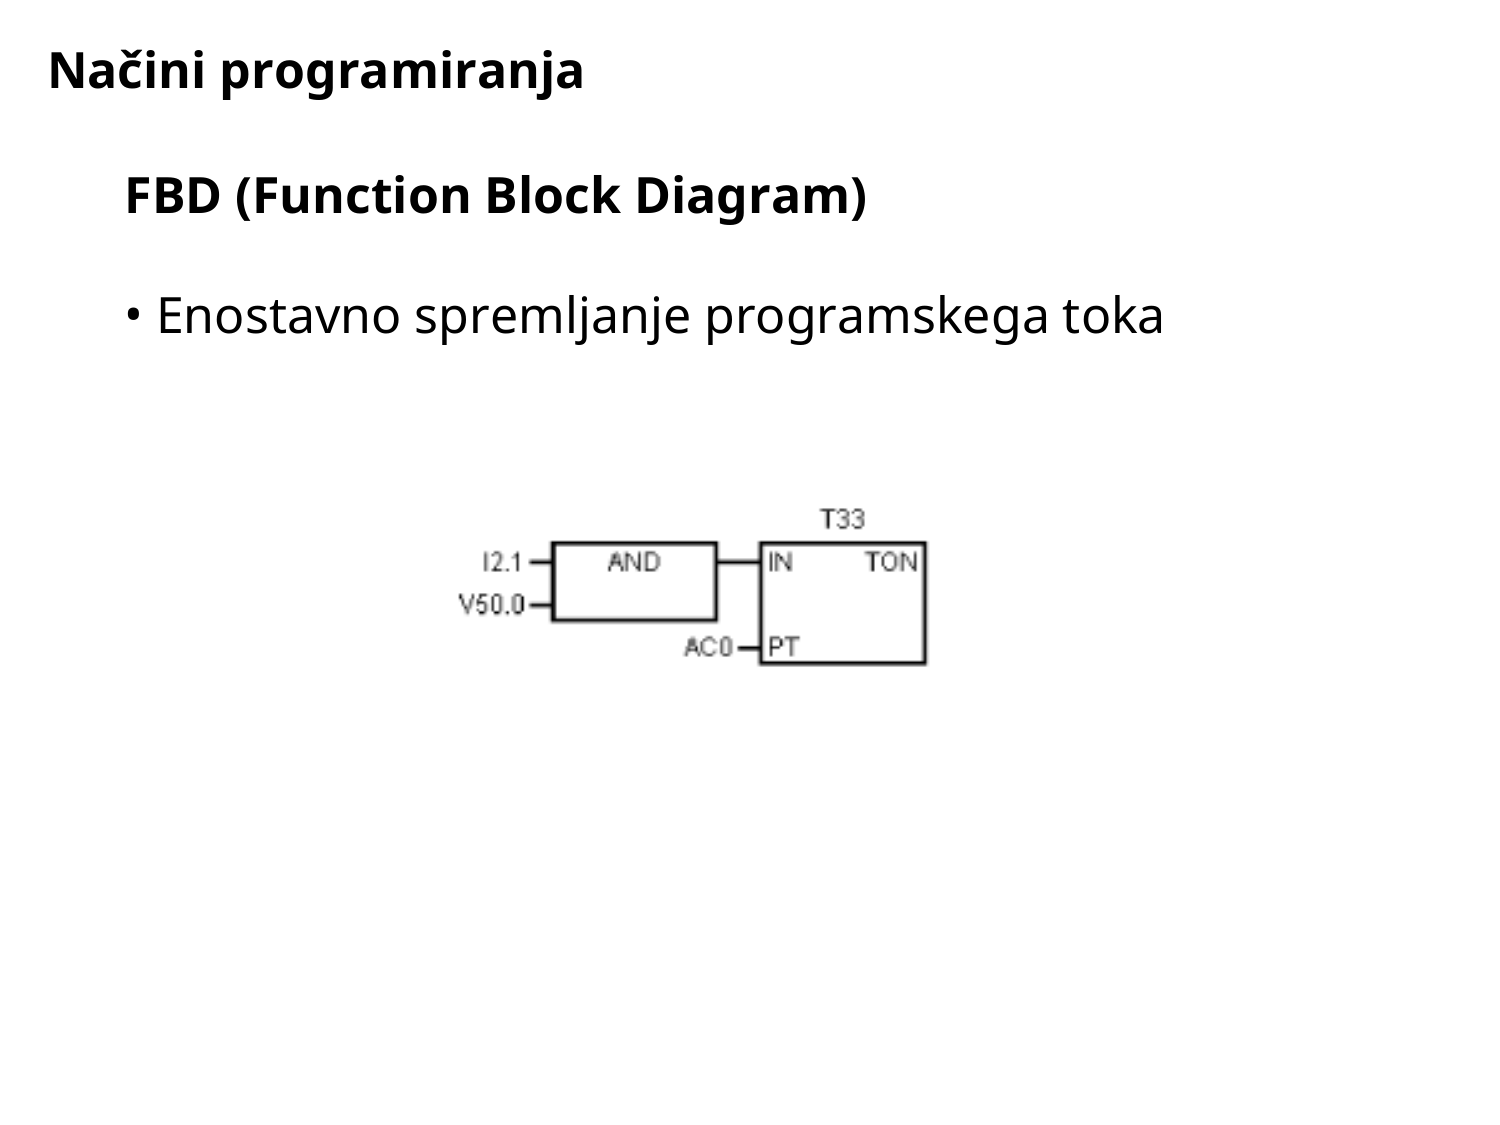

Načini programiranja
FBD (Function Block Diagram)
 Enostavno spremljanje programskega toka